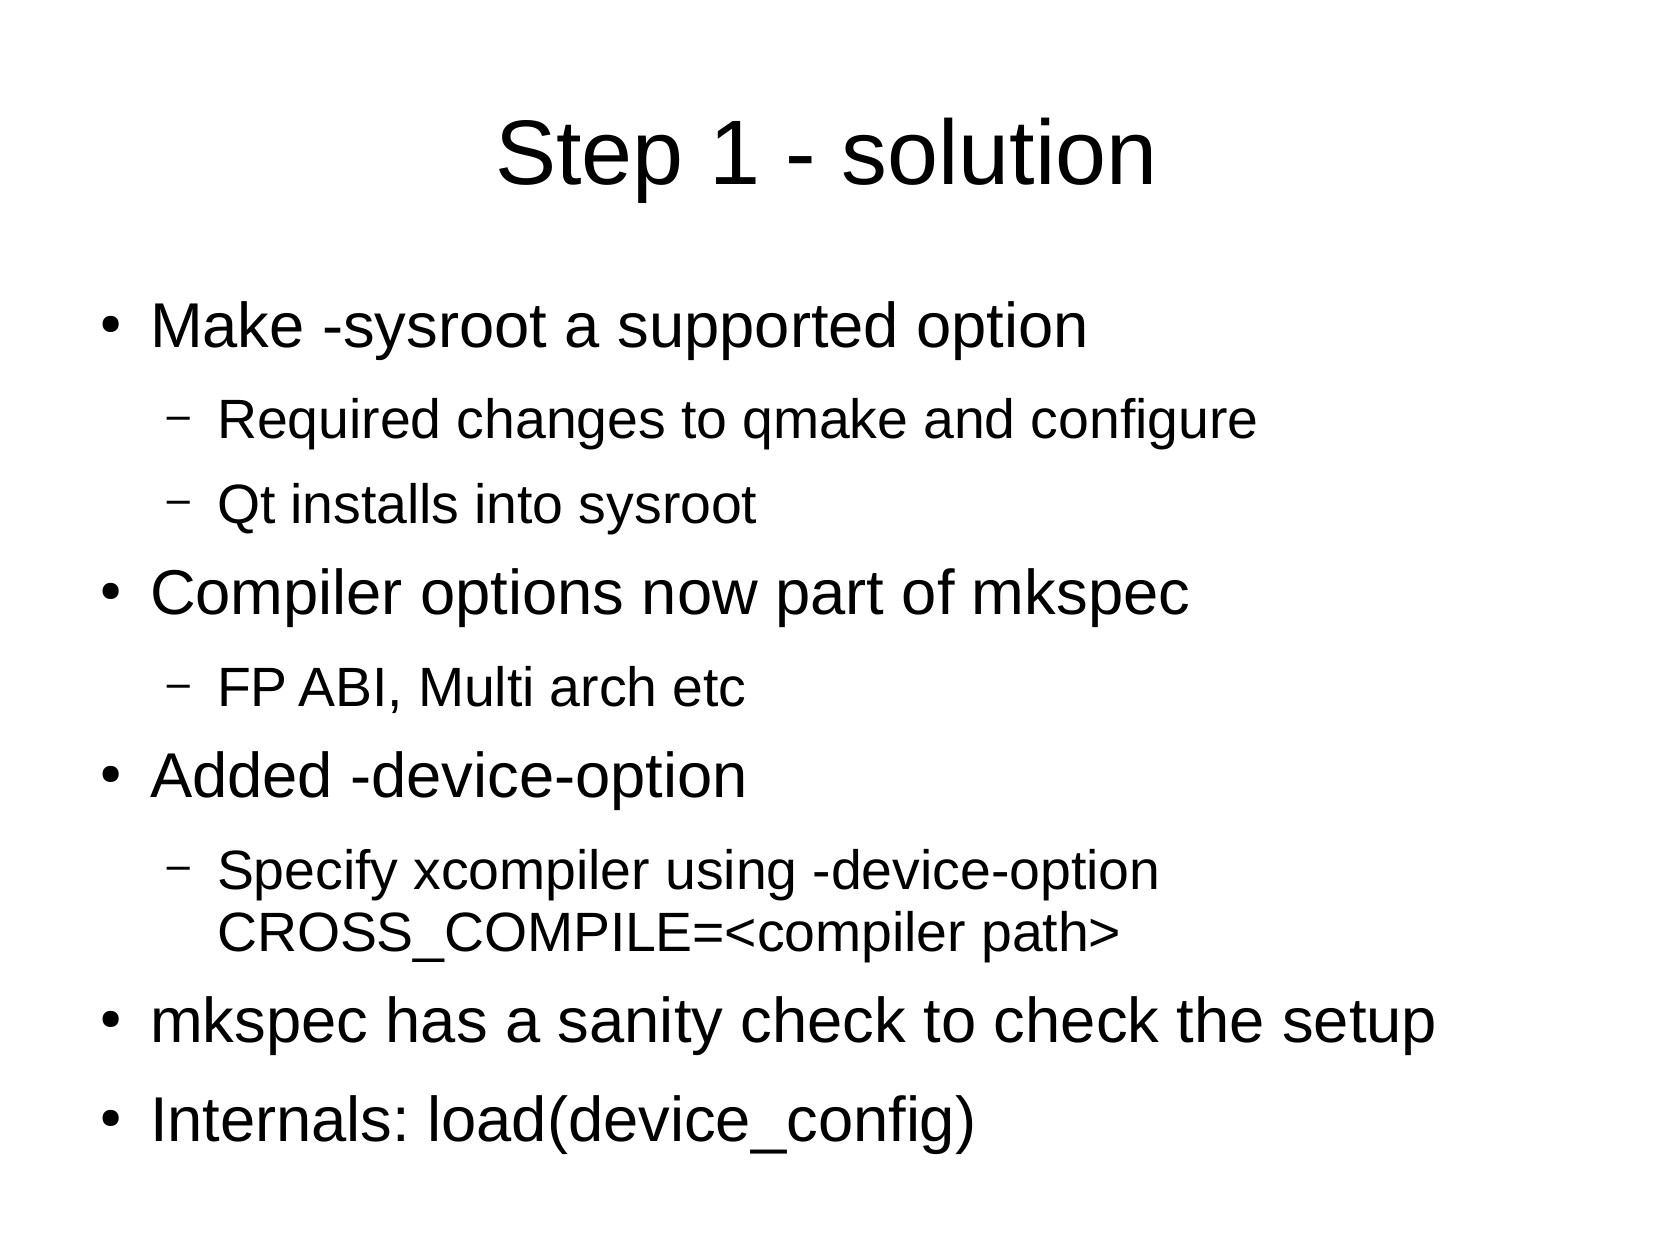

# Step 1 - solution
Make -sysroot a supported option
Required changes to qmake and configure
Qt installs into sysroot
Compiler options now part of mkspec
FP ABI, Multi arch etc
Added -device-option
Specify xcompiler using -device-option CROSS_COMPILE=<compiler path>
mkspec has a sanity check to check the setup
Internals: load(device_config)